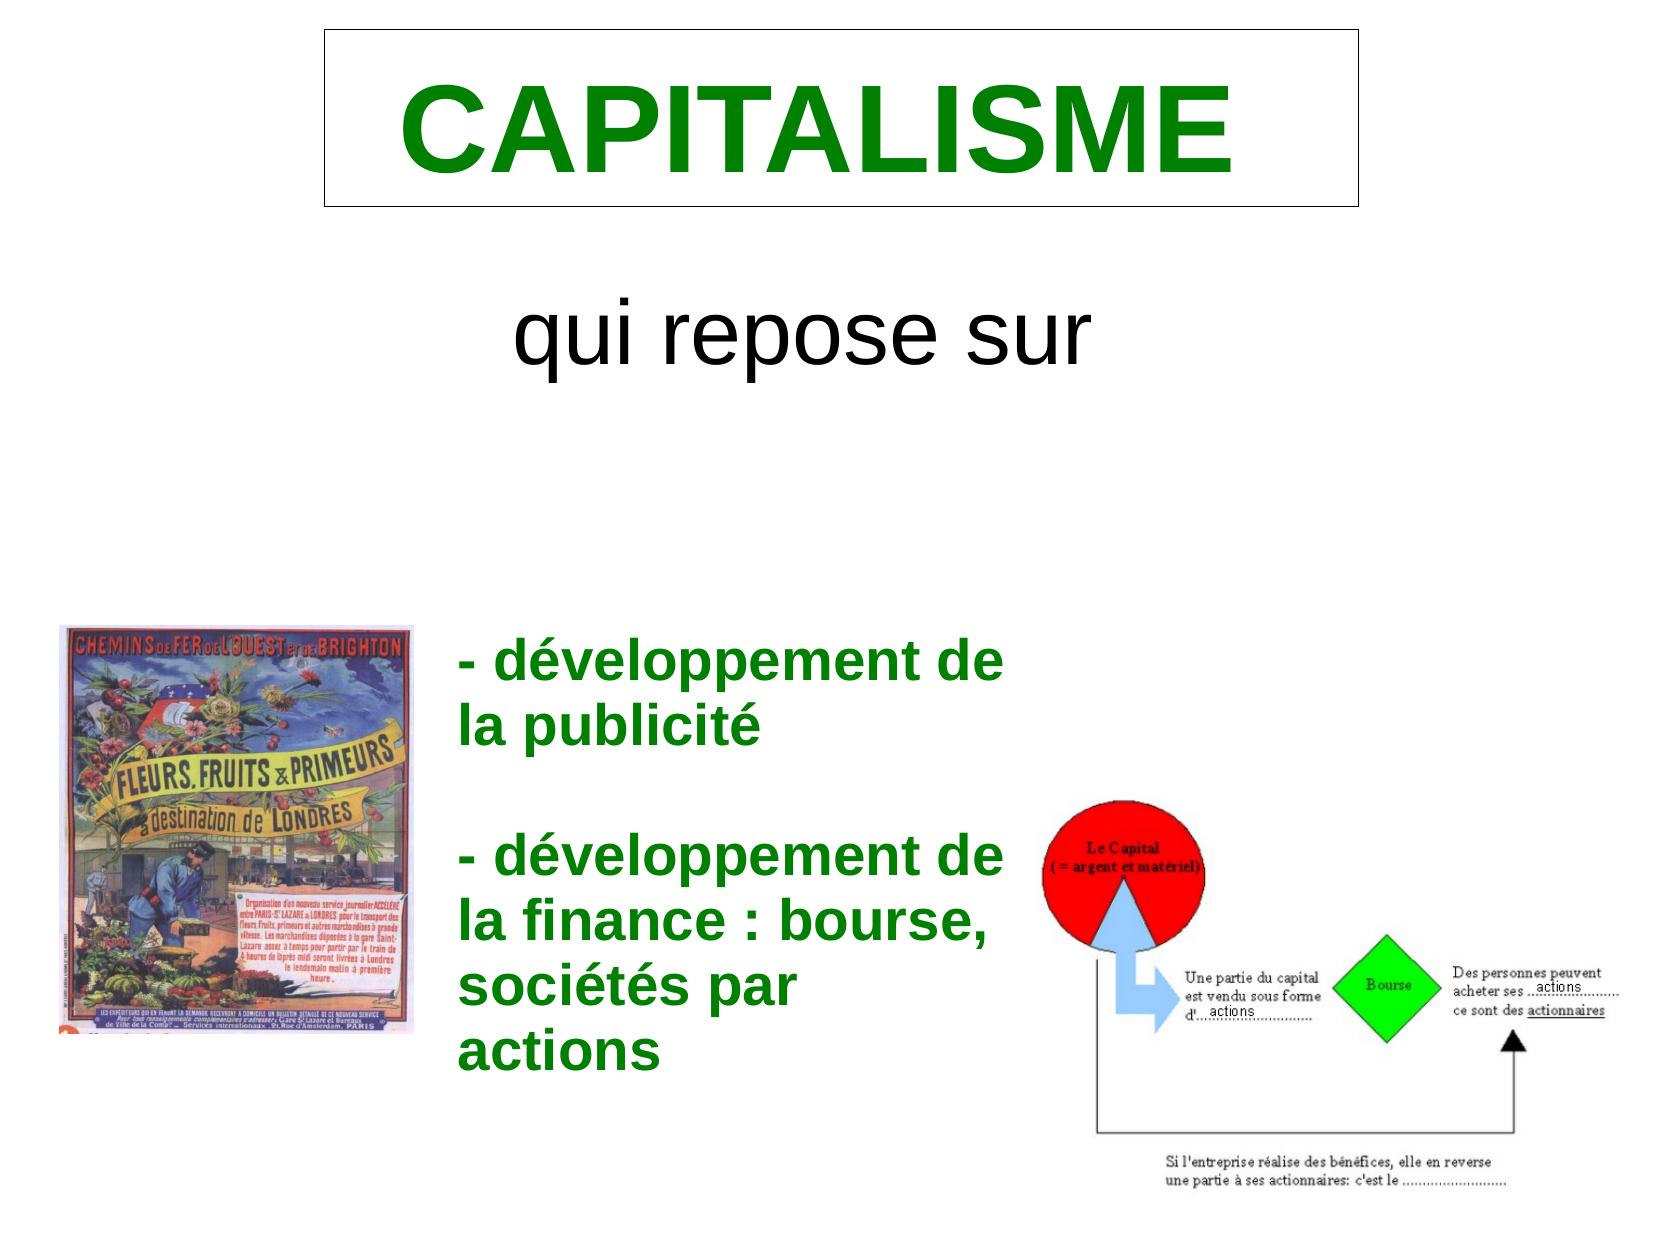

CAPITALISME
# qui repose sur
- développement de la publicité
- développement de la finance : bourse, sociétés par actions